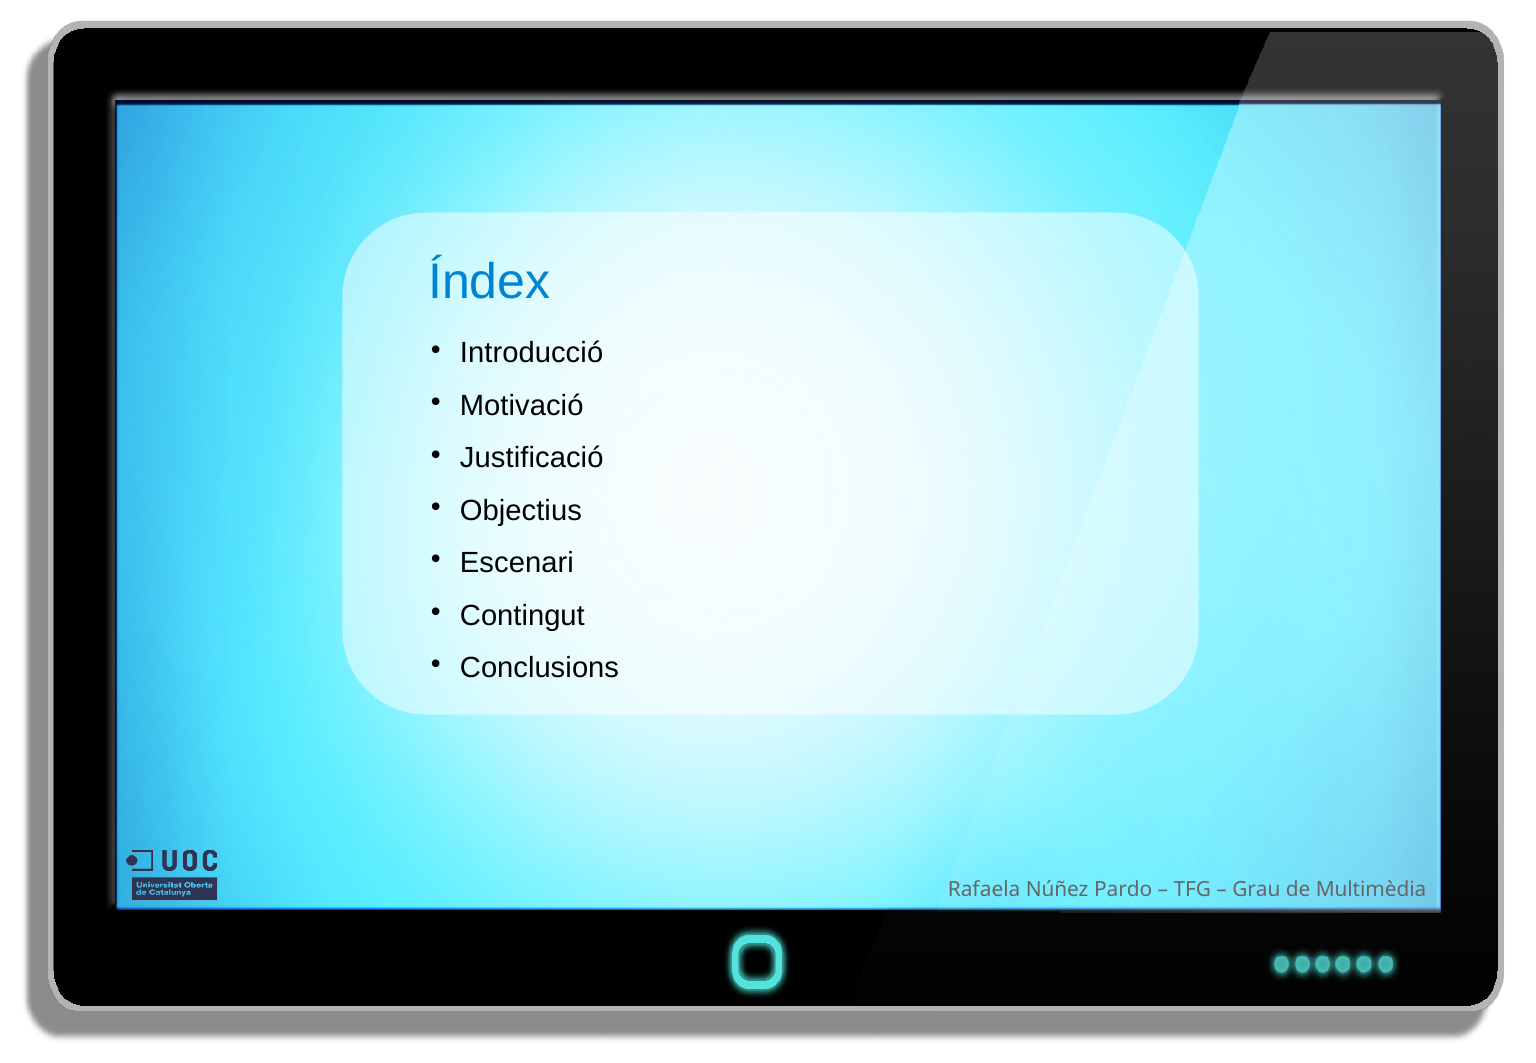

Índex
Introducció
Motivació
Justificació
Objectius
Escenari
Contingut
Conclusions
Rafaela Núñez Pardo – TFG – Grau de Multimèdia